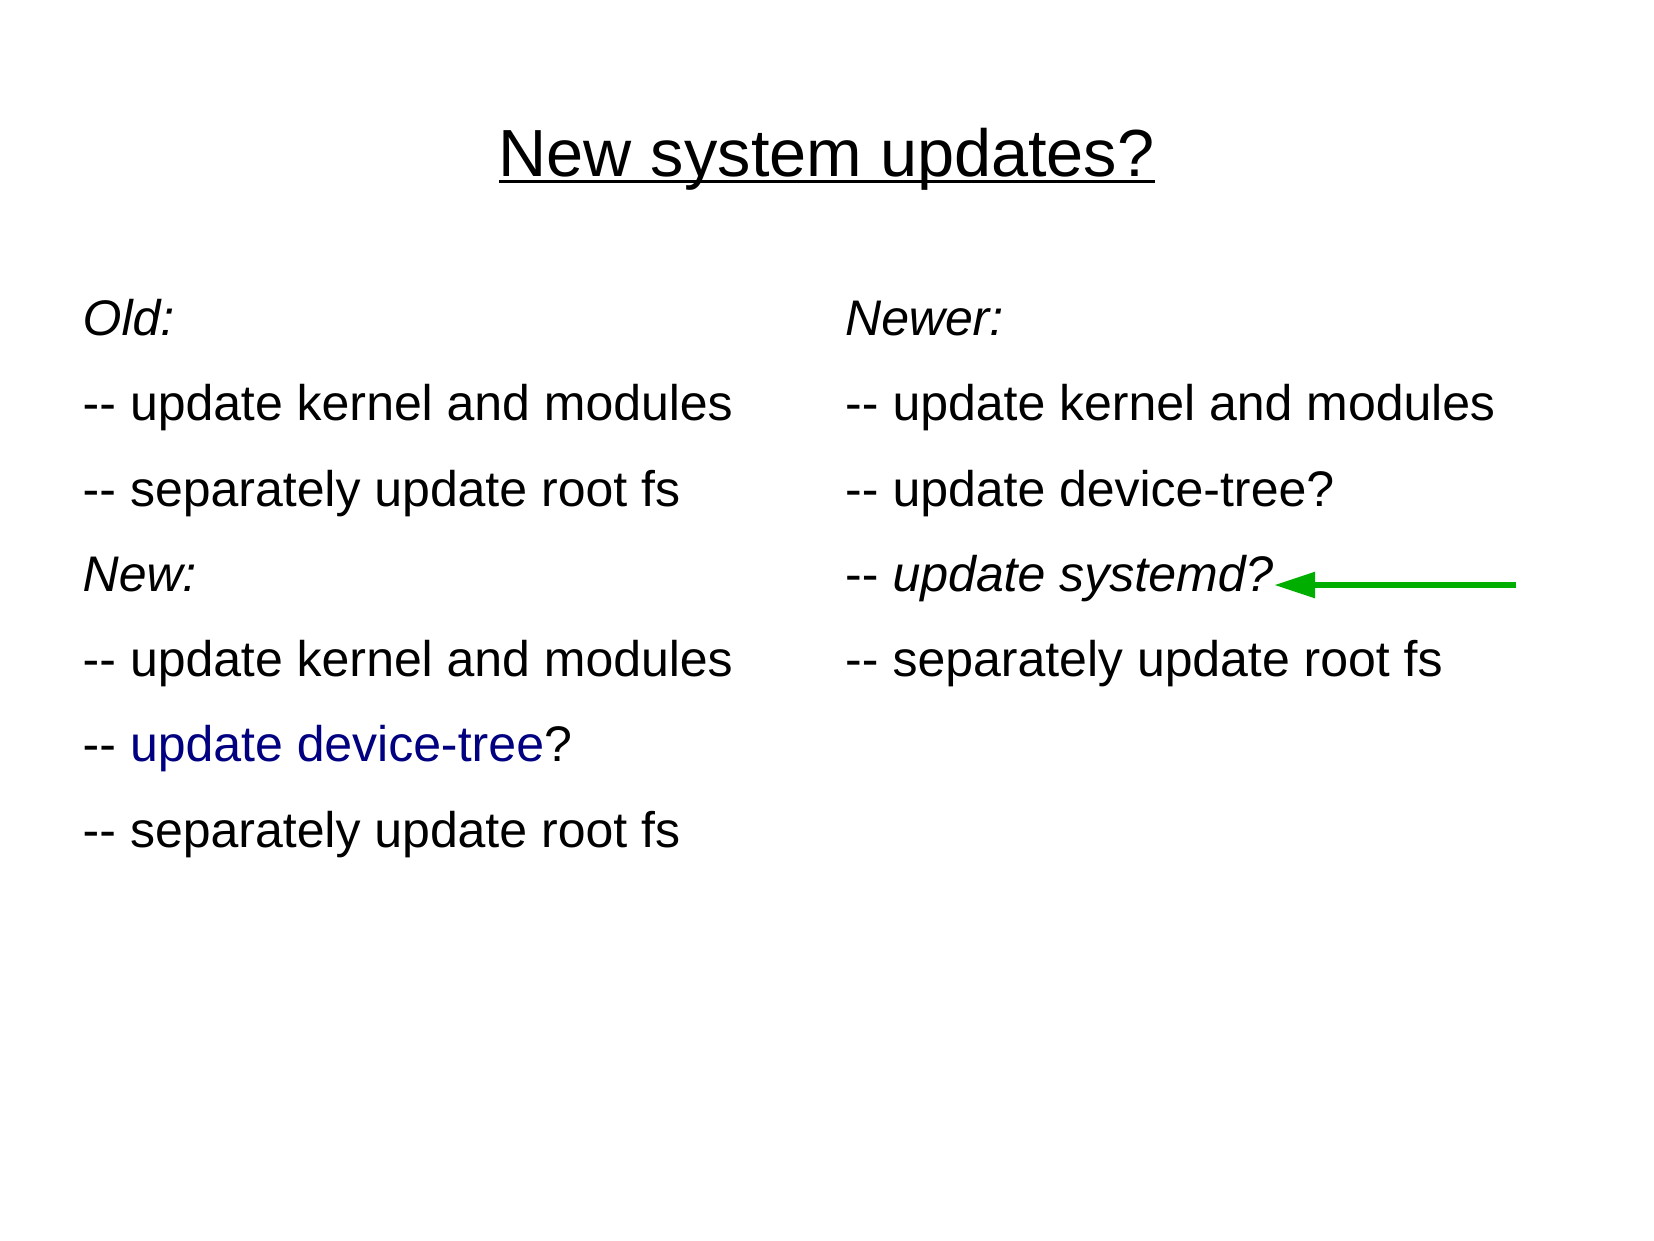

# New system updates?
Old:
-- update kernel and modules
-- separately update root fs
New:
-- update kernel and modules
-- update device-tree?
-- separately update root fs
Newer:
-- update kernel and modules
-- update device-tree?
-- update systemd?
-- separately update root fs